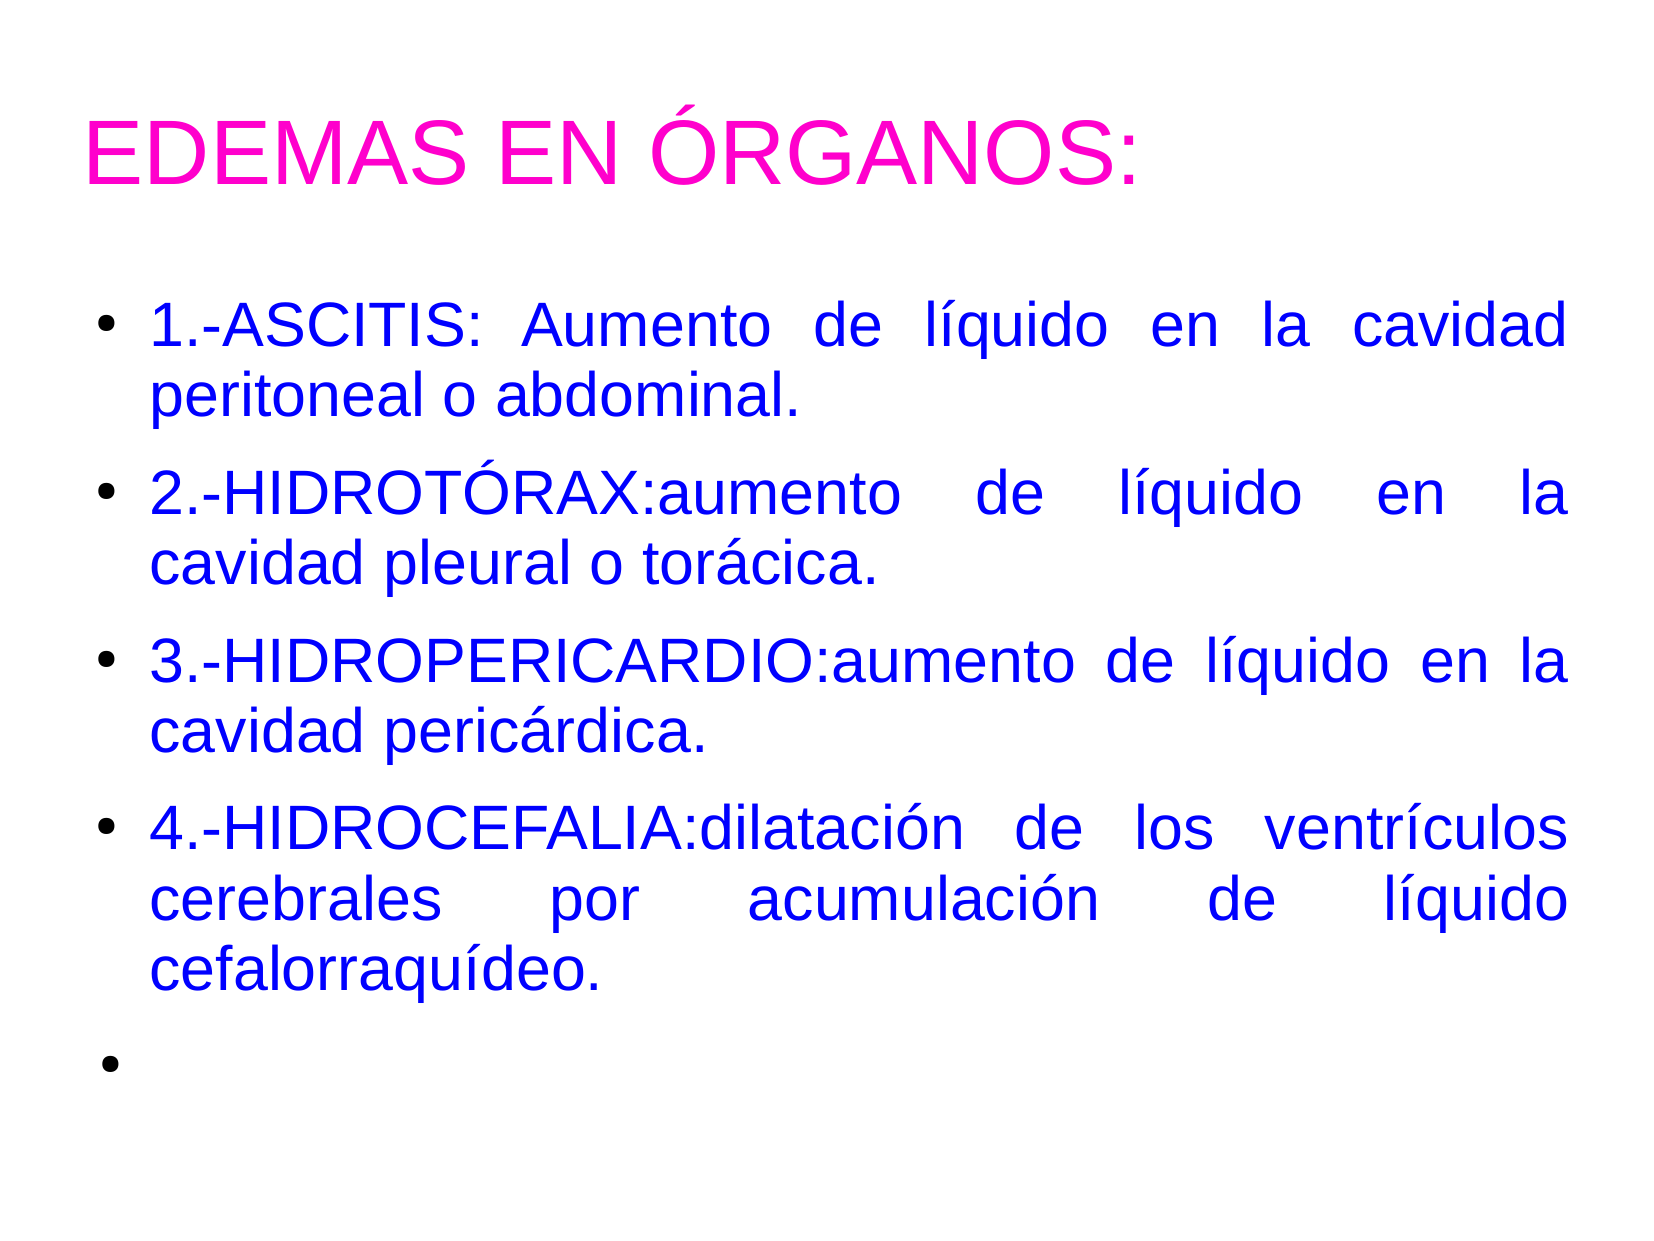

# EDEMAS EN ÓRGANOS:
1.-ASCITIS: Aumento de líquido en la cavidad peritoneal o abdominal.
2.-HIDROTÓRAX:aumento de líquido en la cavidad pleural o torácica.
3.-HIDROPERICARDIO:aumento de líquido en la cavidad pericárdica.
4.-HIDROCEFALIA:dilatación de los ventrículos cerebrales por acumulación de líquido cefalorraquídeo.